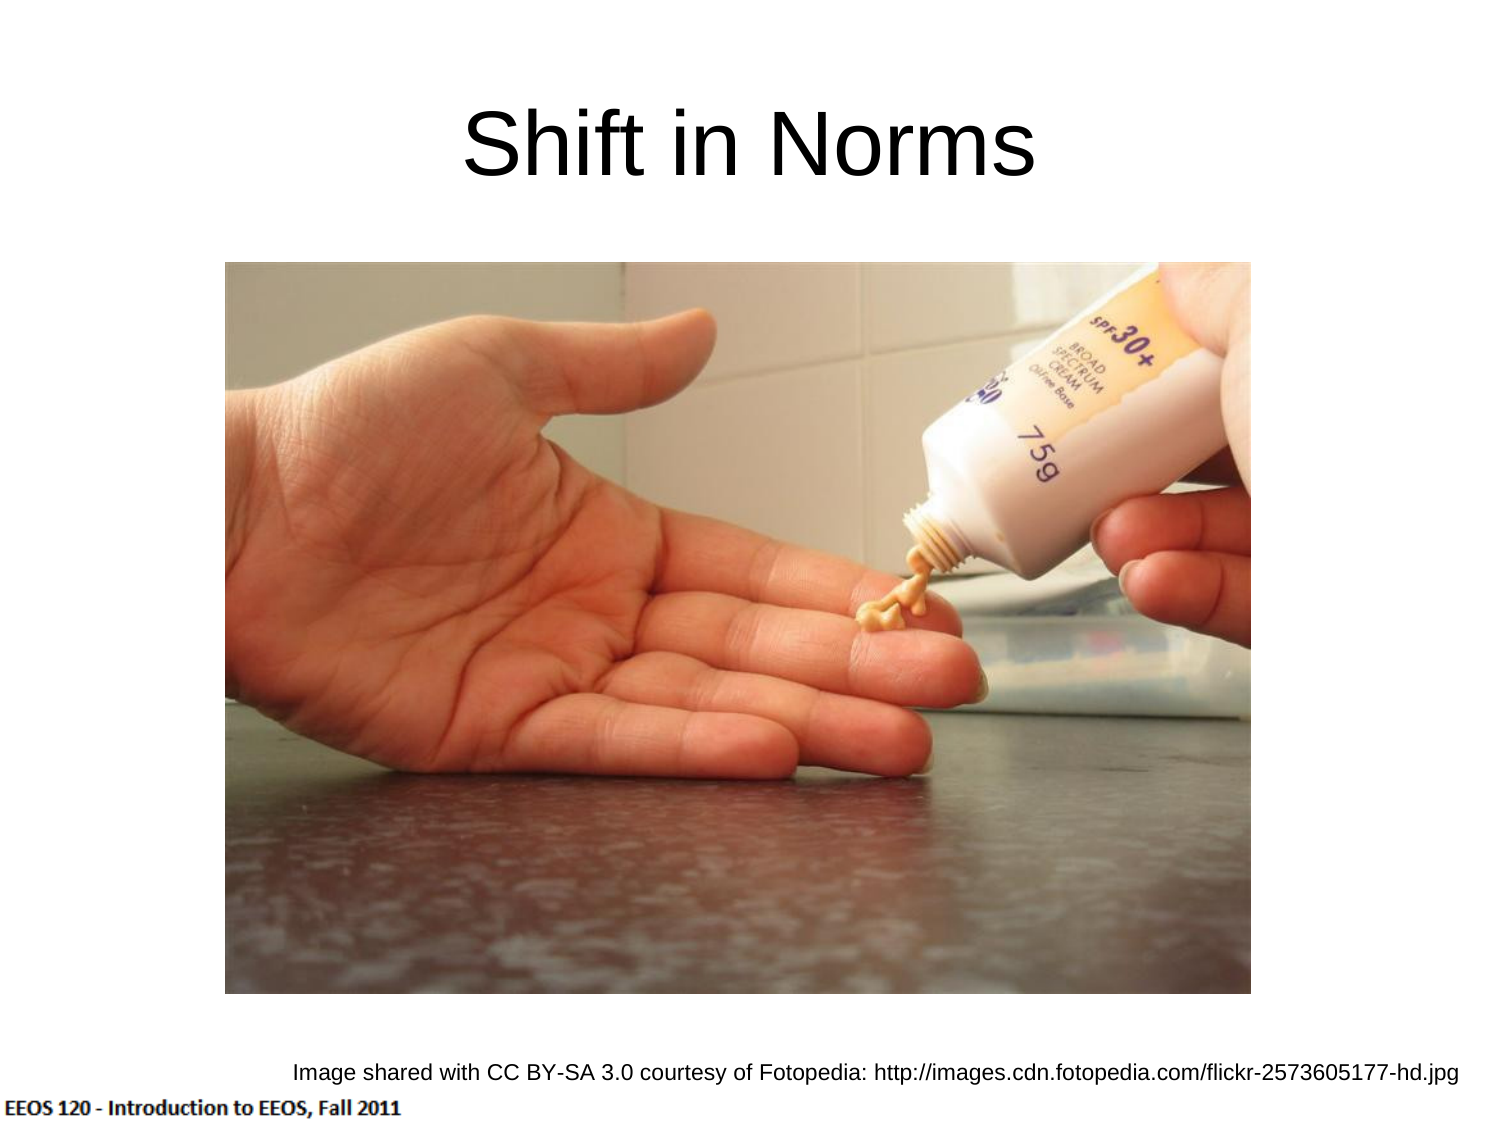

# Shift in Norms
Image shared with CC BY-SA 3.0 courtesy of Fotopedia: http://images.cdn.fotopedia.com/flickr-2573605177-hd.jpg